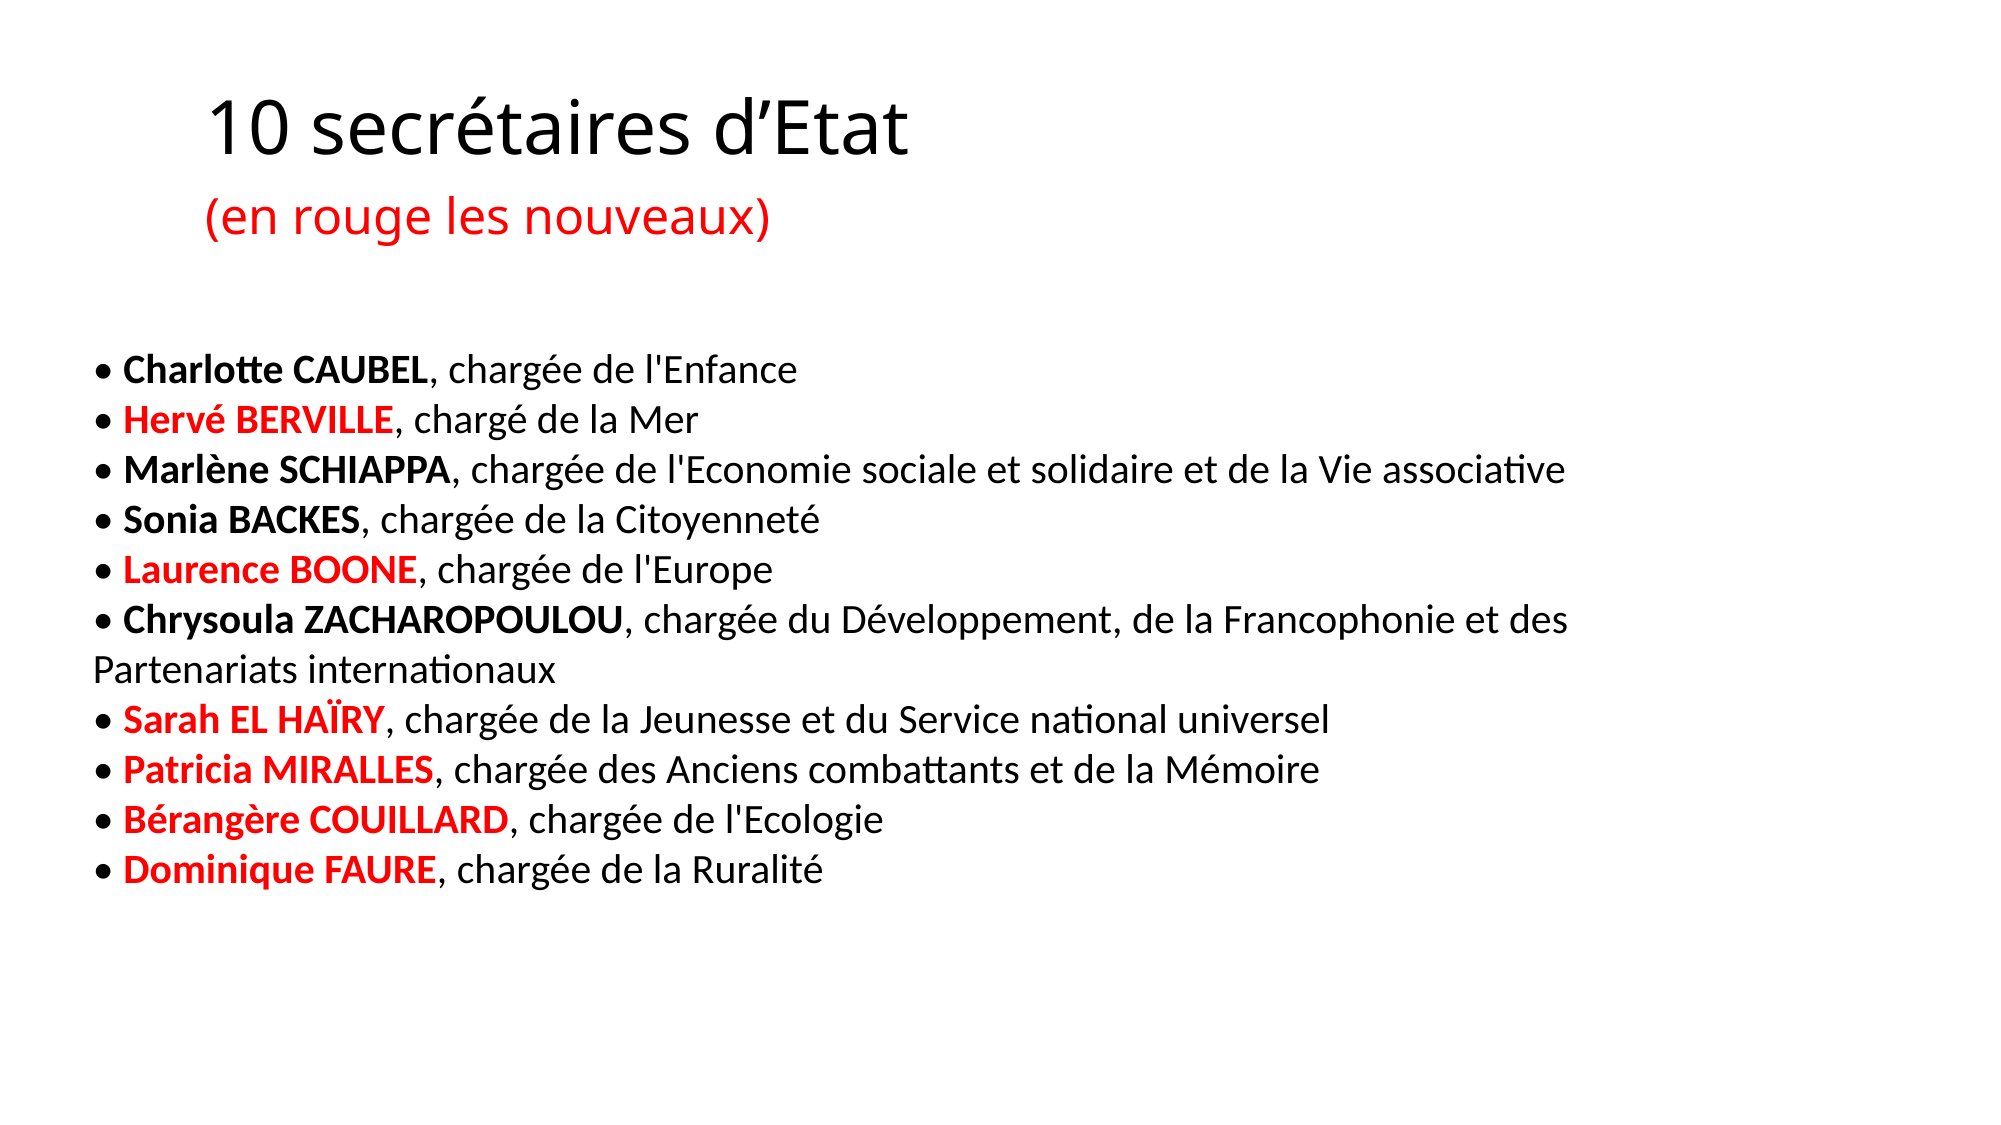

10 secrétaires d’Etat
(en rouge les nouveaux)
• Charlotte CAUBEL, chargée de l'Enfance
• Hervé BERVILLE, chargé de la Mer
• Marlène SCHIAPPA, chargée de l'Economie sociale et solidaire et de la Vie associative
• Sonia BACKES, chargée de la Citoyenneté
• Laurence BOONE, chargée de l'Europe
• Chrysoula ZACHAROPOULOU, chargée du Développement, de la Francophonie et des Partenariats internationaux
• Sarah EL HAÏRY, chargée de la Jeunesse et du Service national universel
• Patricia MIRALLES, chargée des Anciens combattants et de la Mémoire
• Bérangère COUILLARD, chargée de l'Ecologie
• Dominique FAURE, chargée de la Ruralité